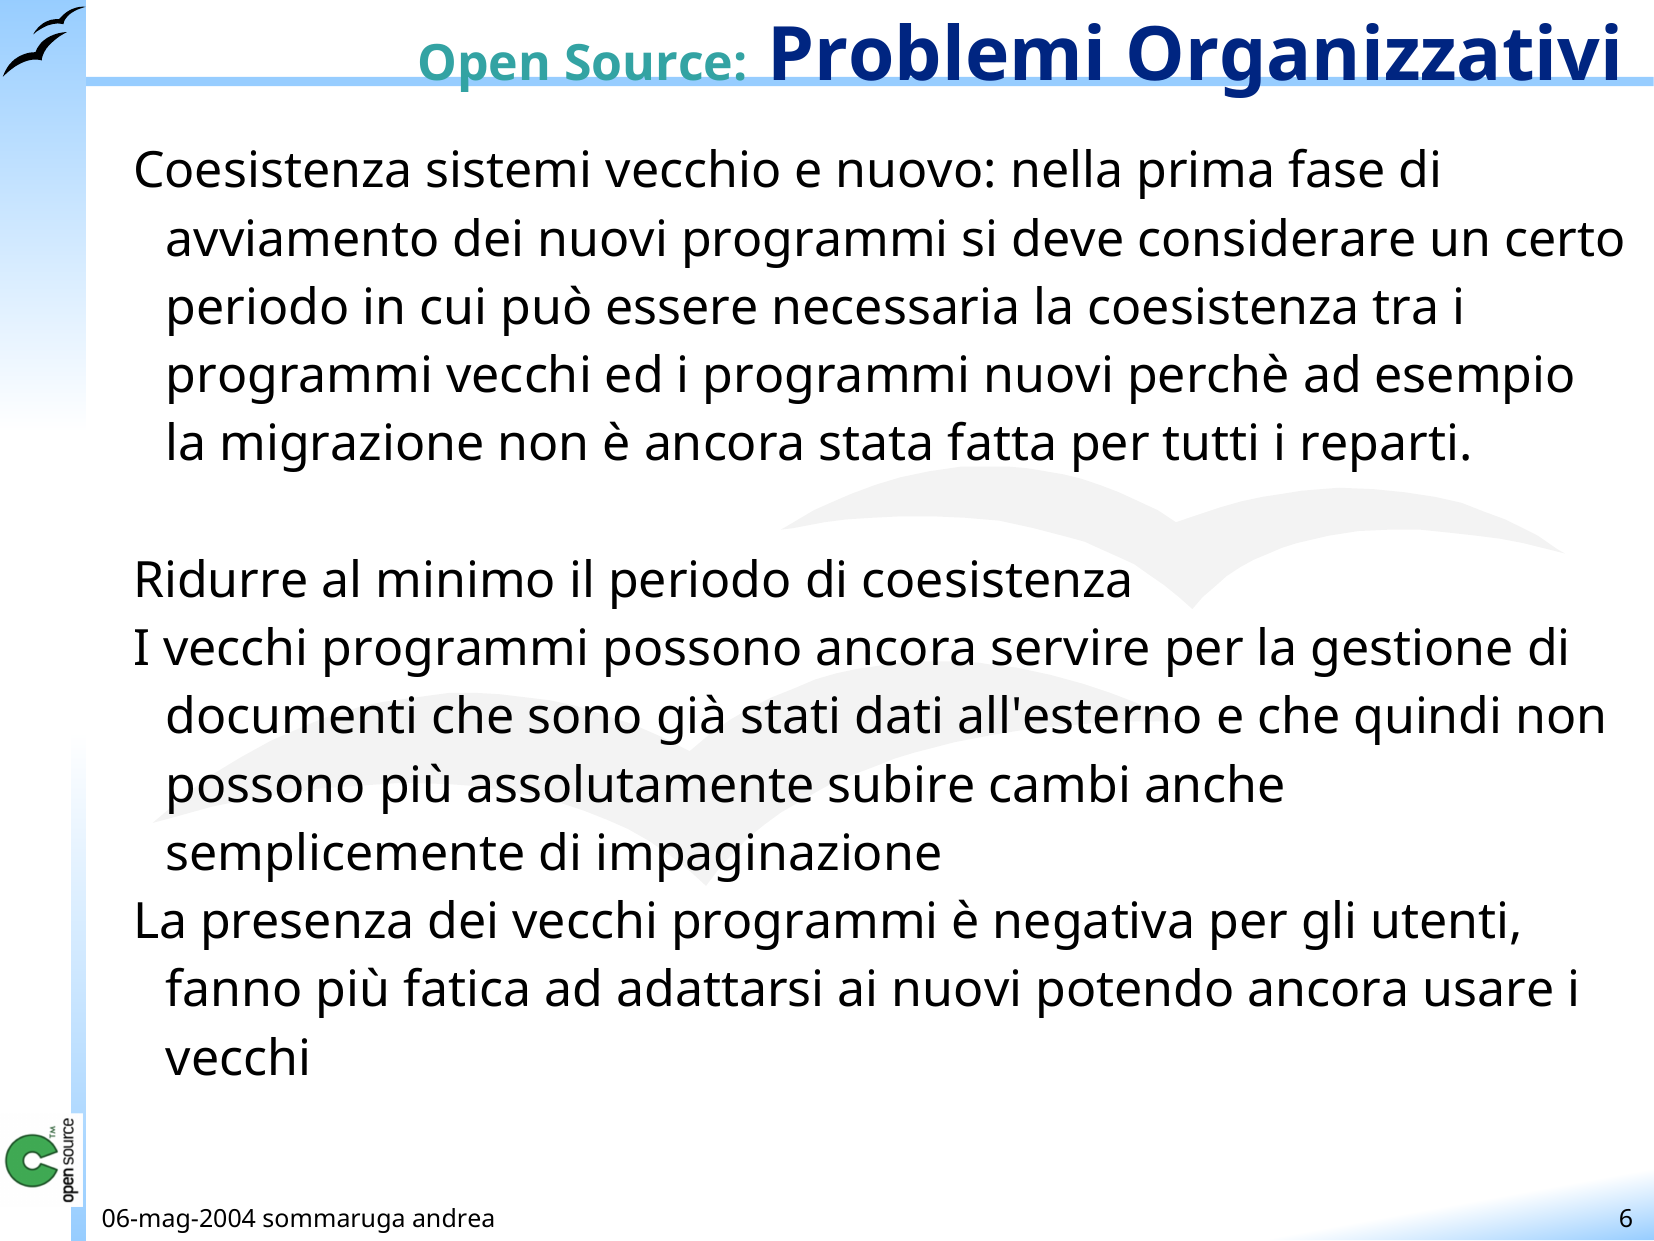

# Open Source: Problemi Organizzativi
Coesistenza sistemi vecchio e nuovo: nella prima fase di avviamento dei nuovi programmi si deve considerare un certo periodo in cui può essere necessaria la coesistenza tra i programmi vecchi ed i programmi nuovi perchè ad esempio la migrazione non è ancora stata fatta per tutti i reparti.
Ridurre al minimo il periodo di coesistenza
I vecchi programmi possono ancora servire per la gestione di documenti che sono già stati dati all'esterno e che quindi non possono più assolutamente subire cambi anche semplicemente di impaginazione
La presenza dei vecchi programmi è negativa per gli utenti, fanno più fatica ad adattarsi ai nuovi potendo ancora usare i vecchi